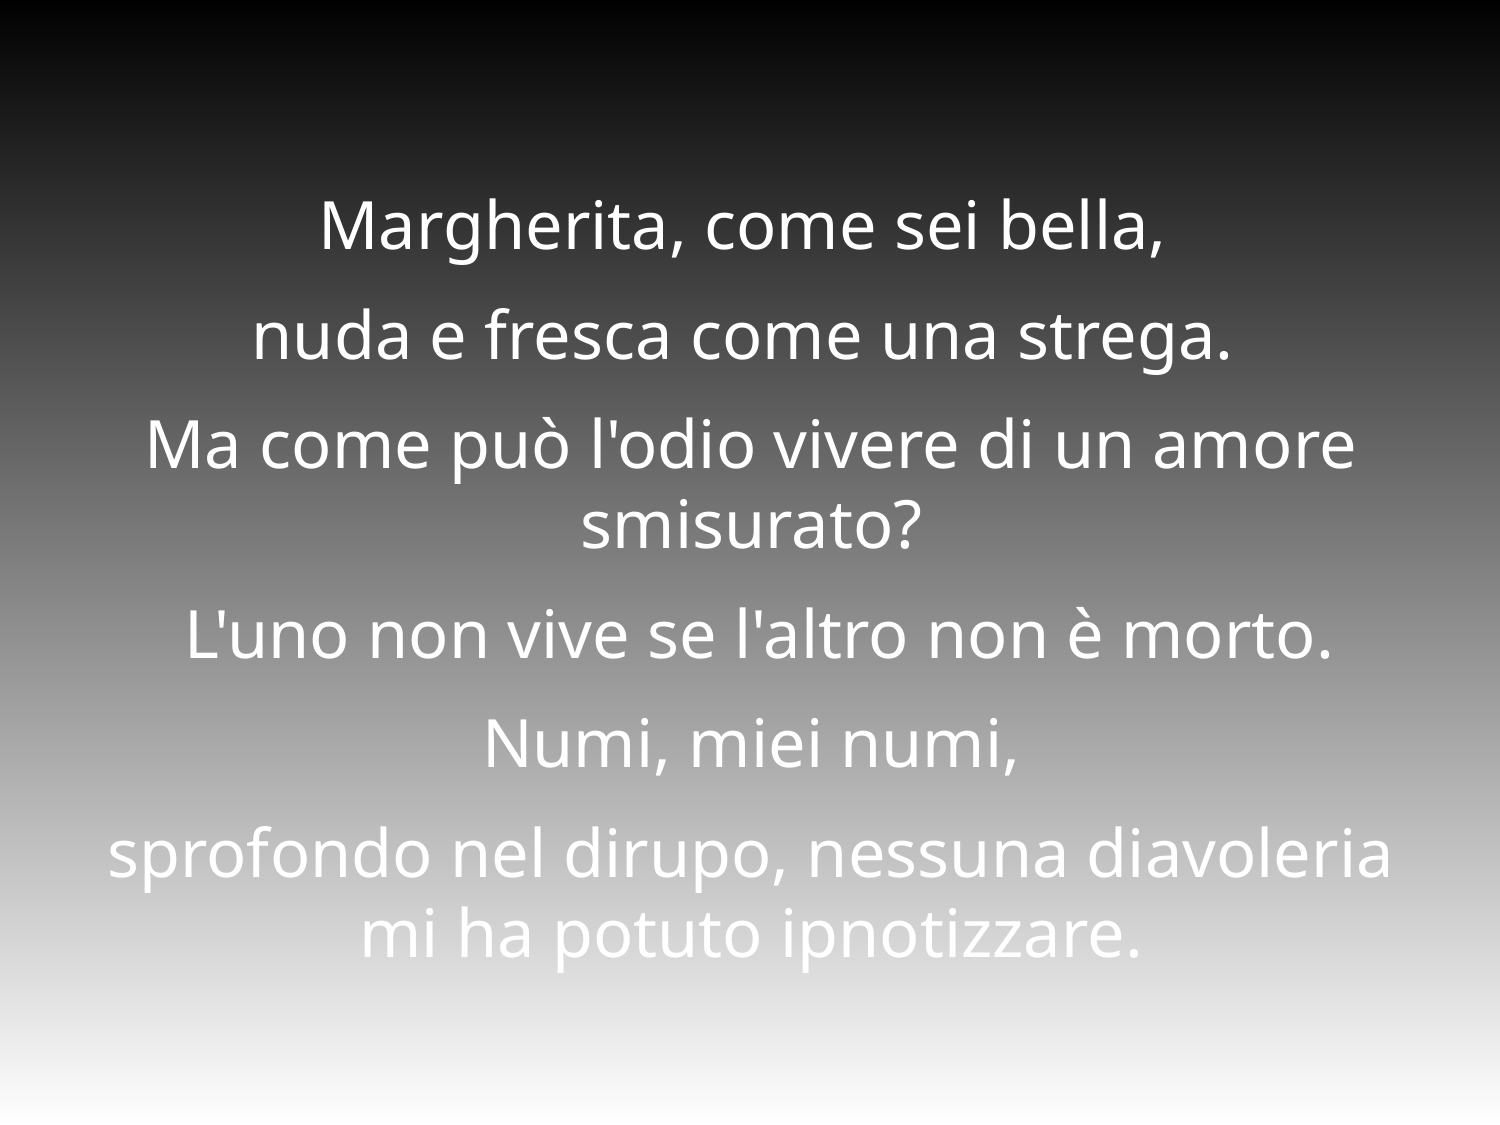

# Margherita, come sei bella,
nuda e fresca come una strega.
Ma come può l'odio vivere di un amore smisurato?
 L'uno non vive se l'altro non è morto.
 Numi, miei numi,
sprofondo nel dirupo, nessuna diavoleria mi ha potuto ipnotizzare.